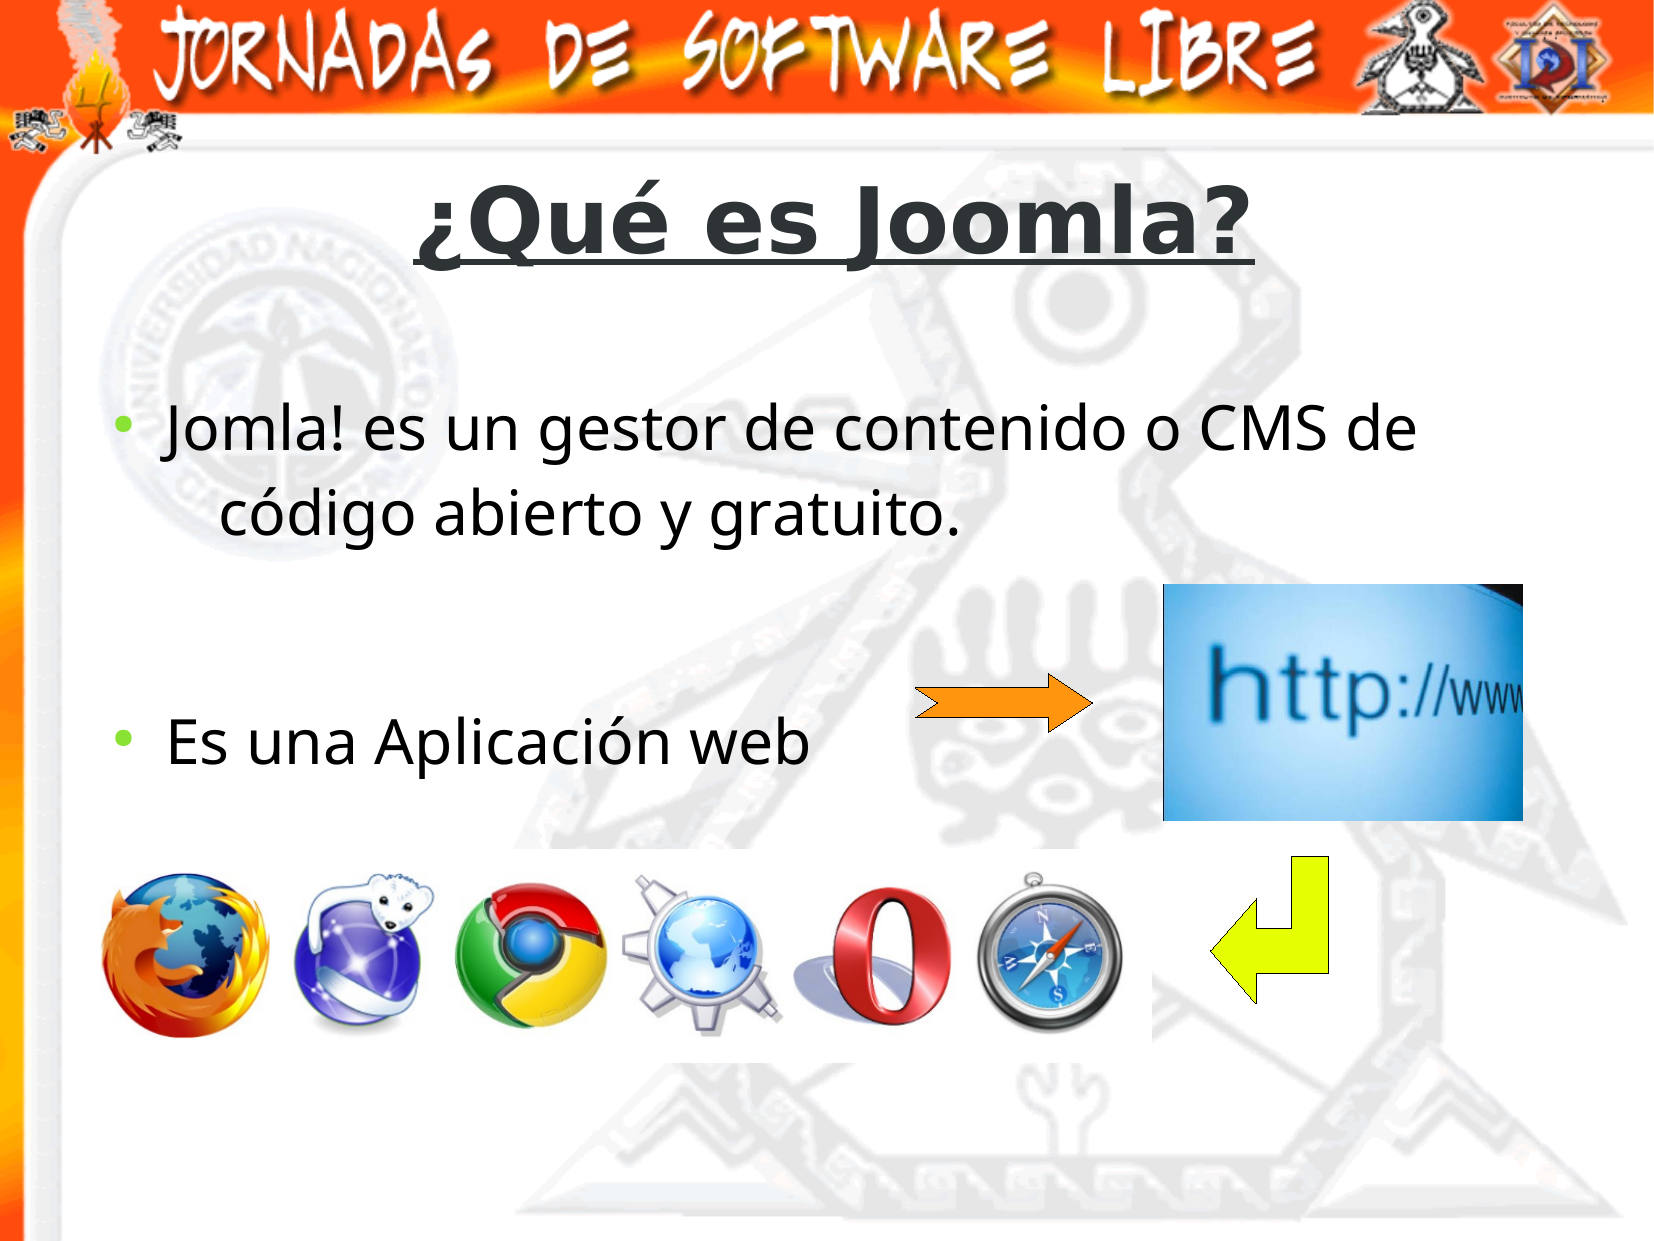

# ¿Qué es Joomla?
Jomla! es un gestor de contenido o CMS de código abierto y gratuito.
Es una Aplicación web